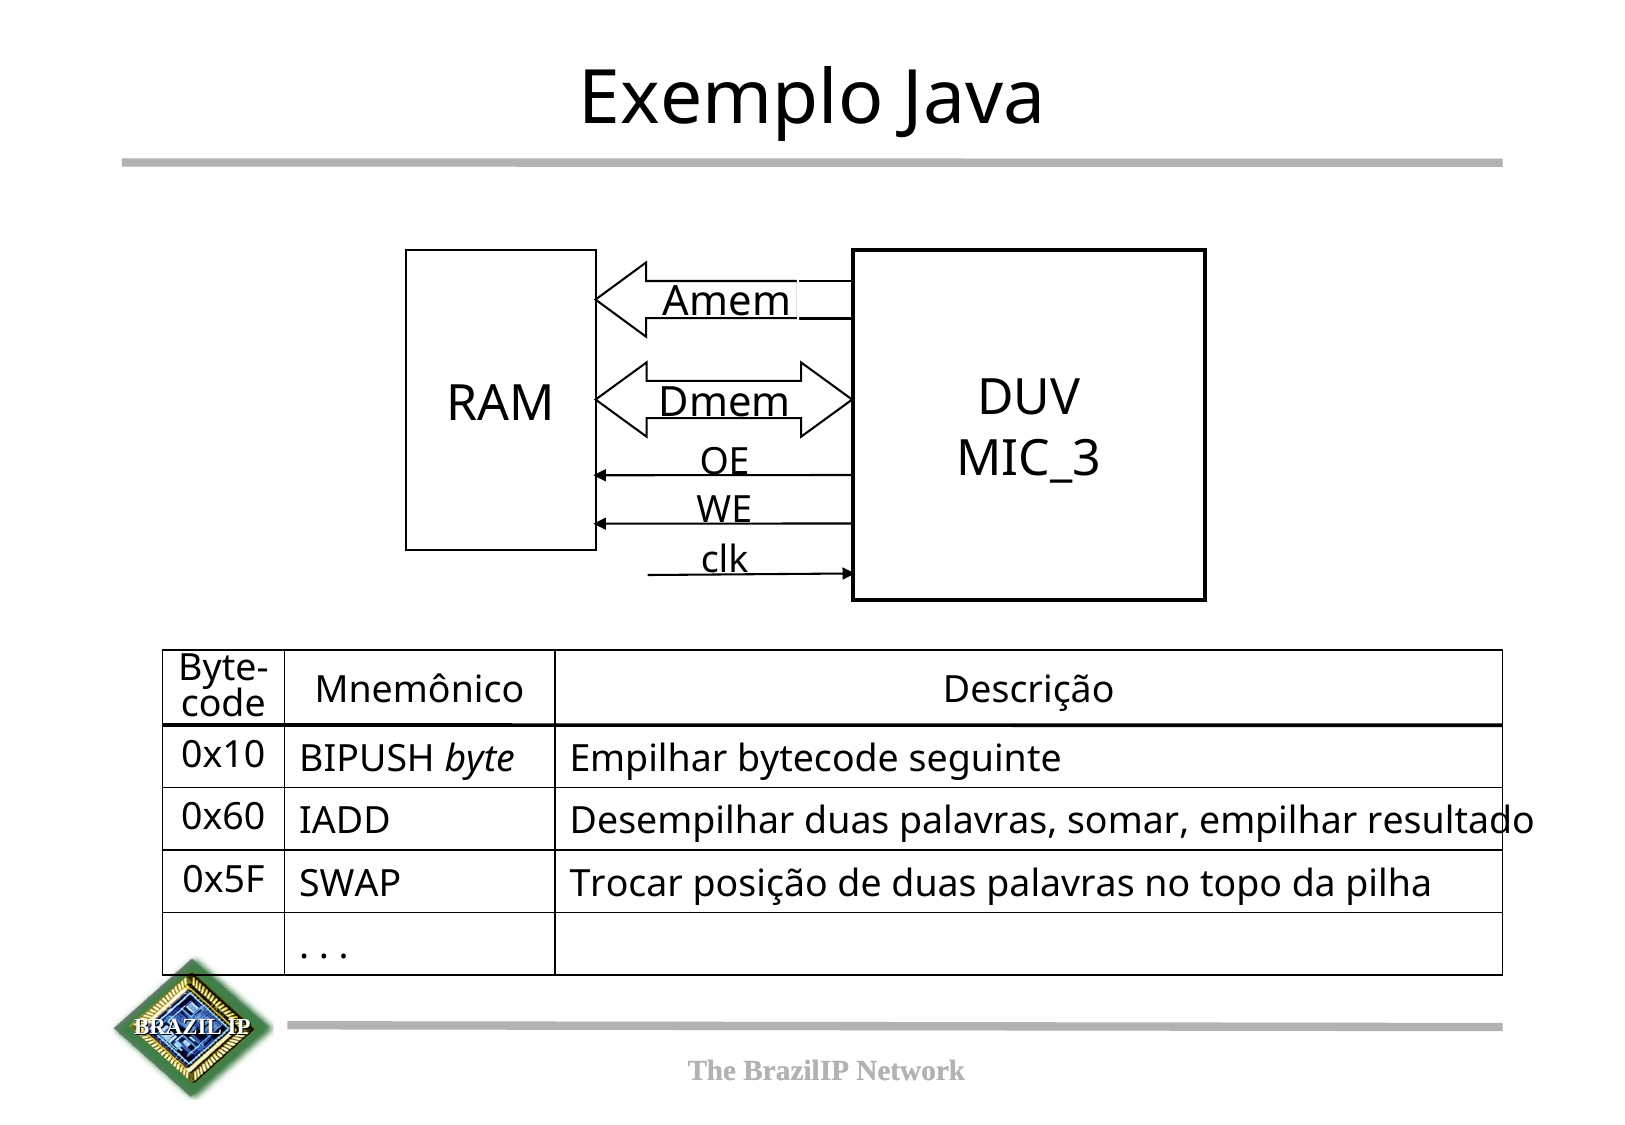

# Exemplo Java
RAM
DUV
MIC_3
Amem
Dmem
OE
WE
clk
Byte-
code
Mnemônico
Descrição
0x10
BIPUSH byte
Empilhar bytecode seguinte
0x60
IADD
Desempilhar duas palavras, somar, empilhar resultado
0x5F
SWAP
Trocar posição de duas palavras no topo da pilha
. . .